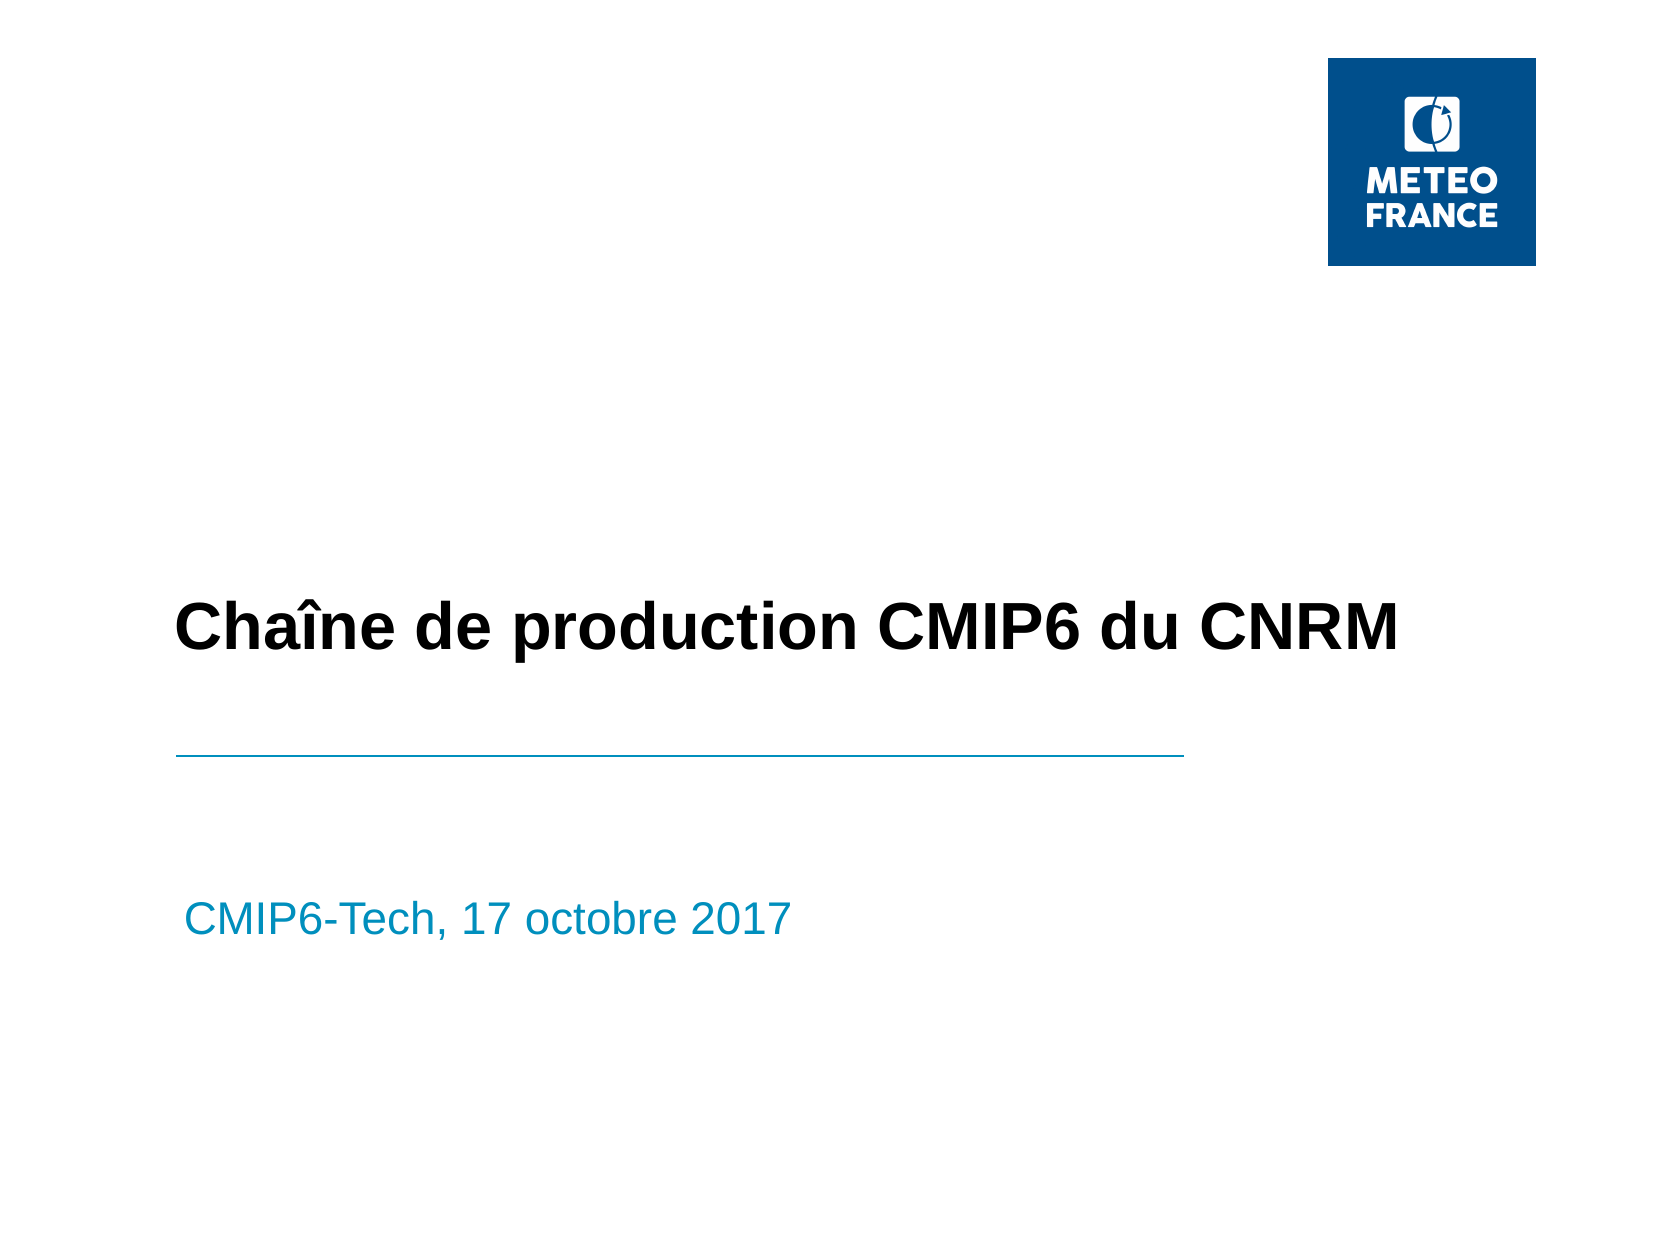

# Chaîne de production CMIP6 du CNRM
CMIP6-Tech, 17 octobre 2017